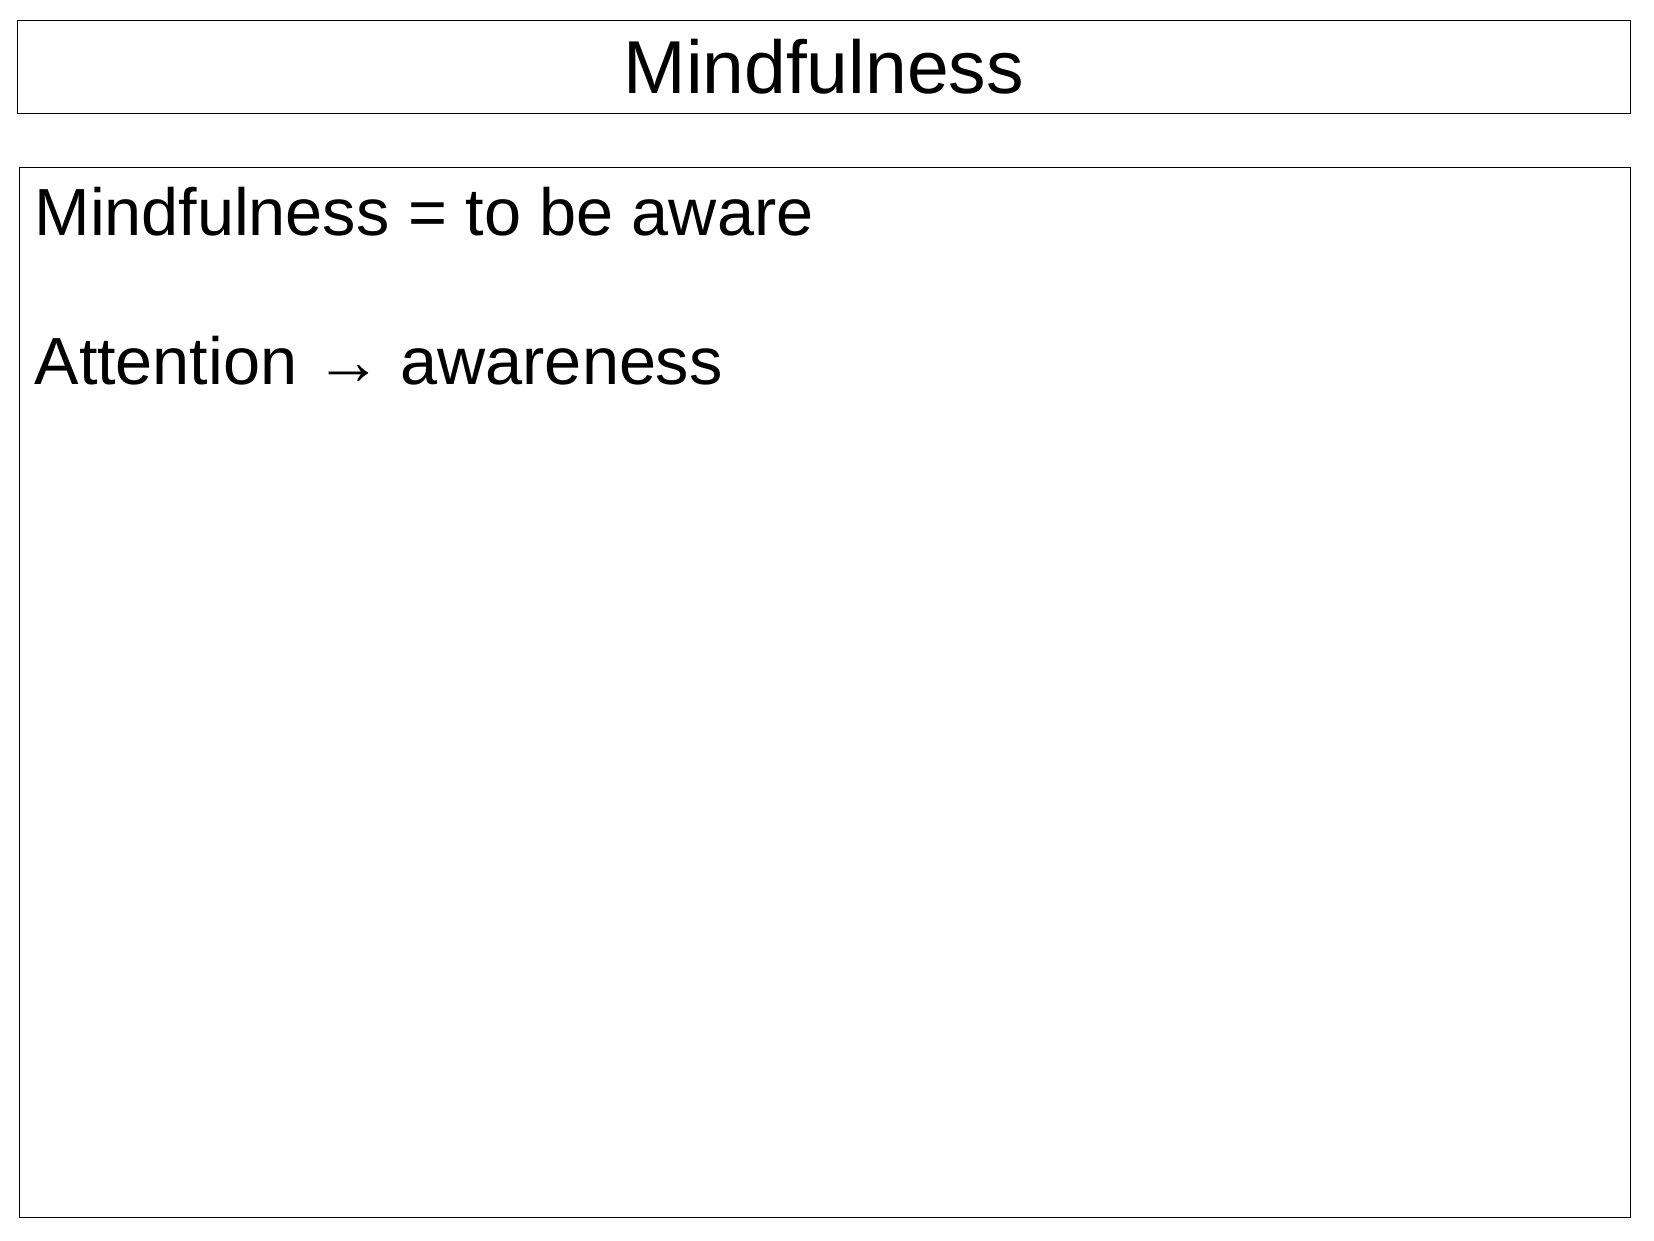

# Mindfulness
Mindfulness = to be aware
Attention → awareness